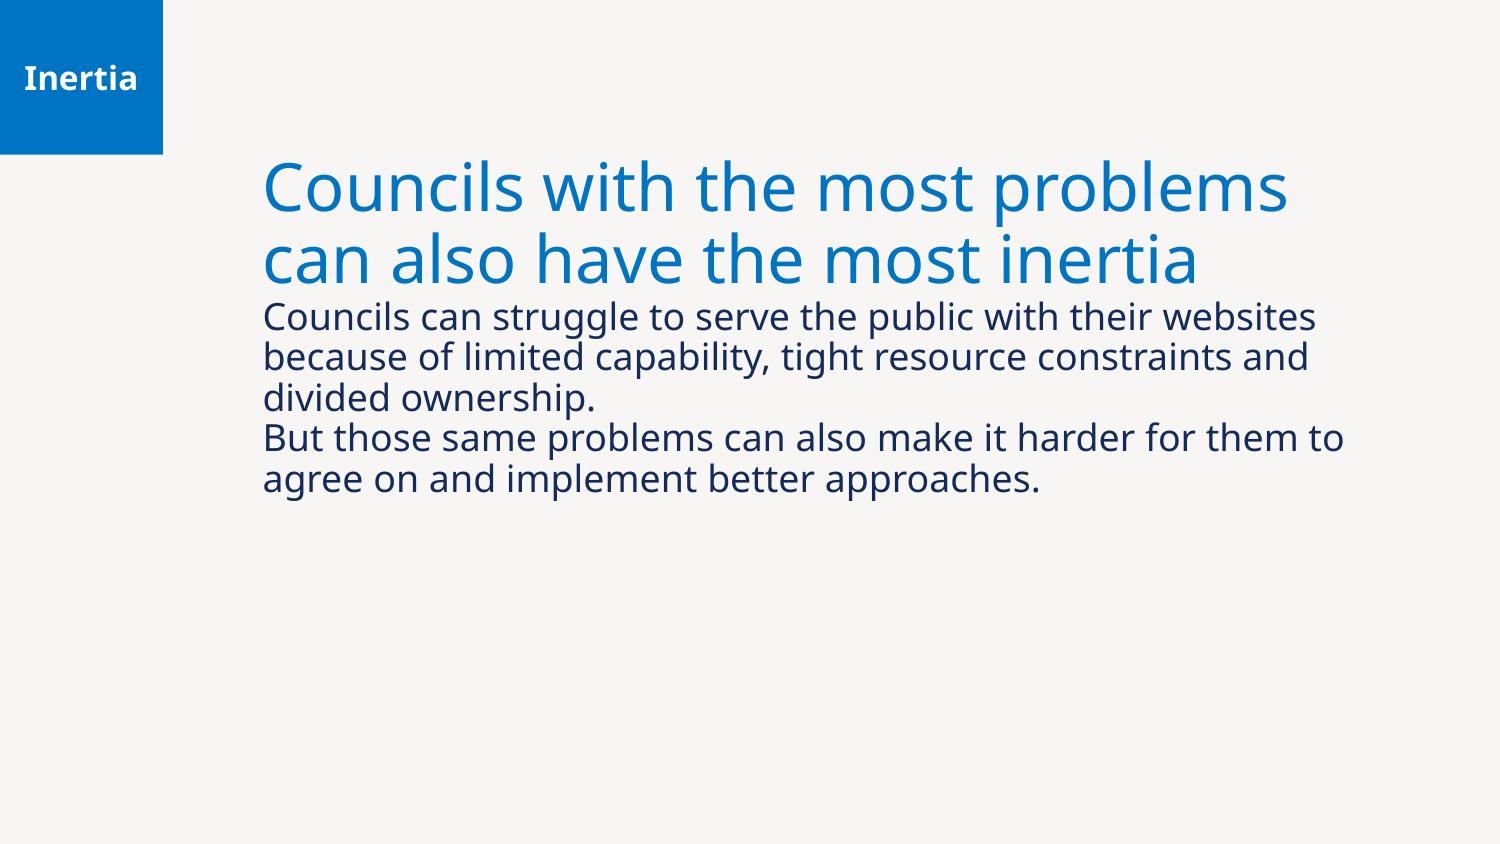

Inertia
# Councils with the most problems can also have the most inertia Councils can struggle to serve the public with their websites because of limited capability, tight resource constraints and divided ownership. But those same problems can also make it harder for them to agree on and implement better approaches.